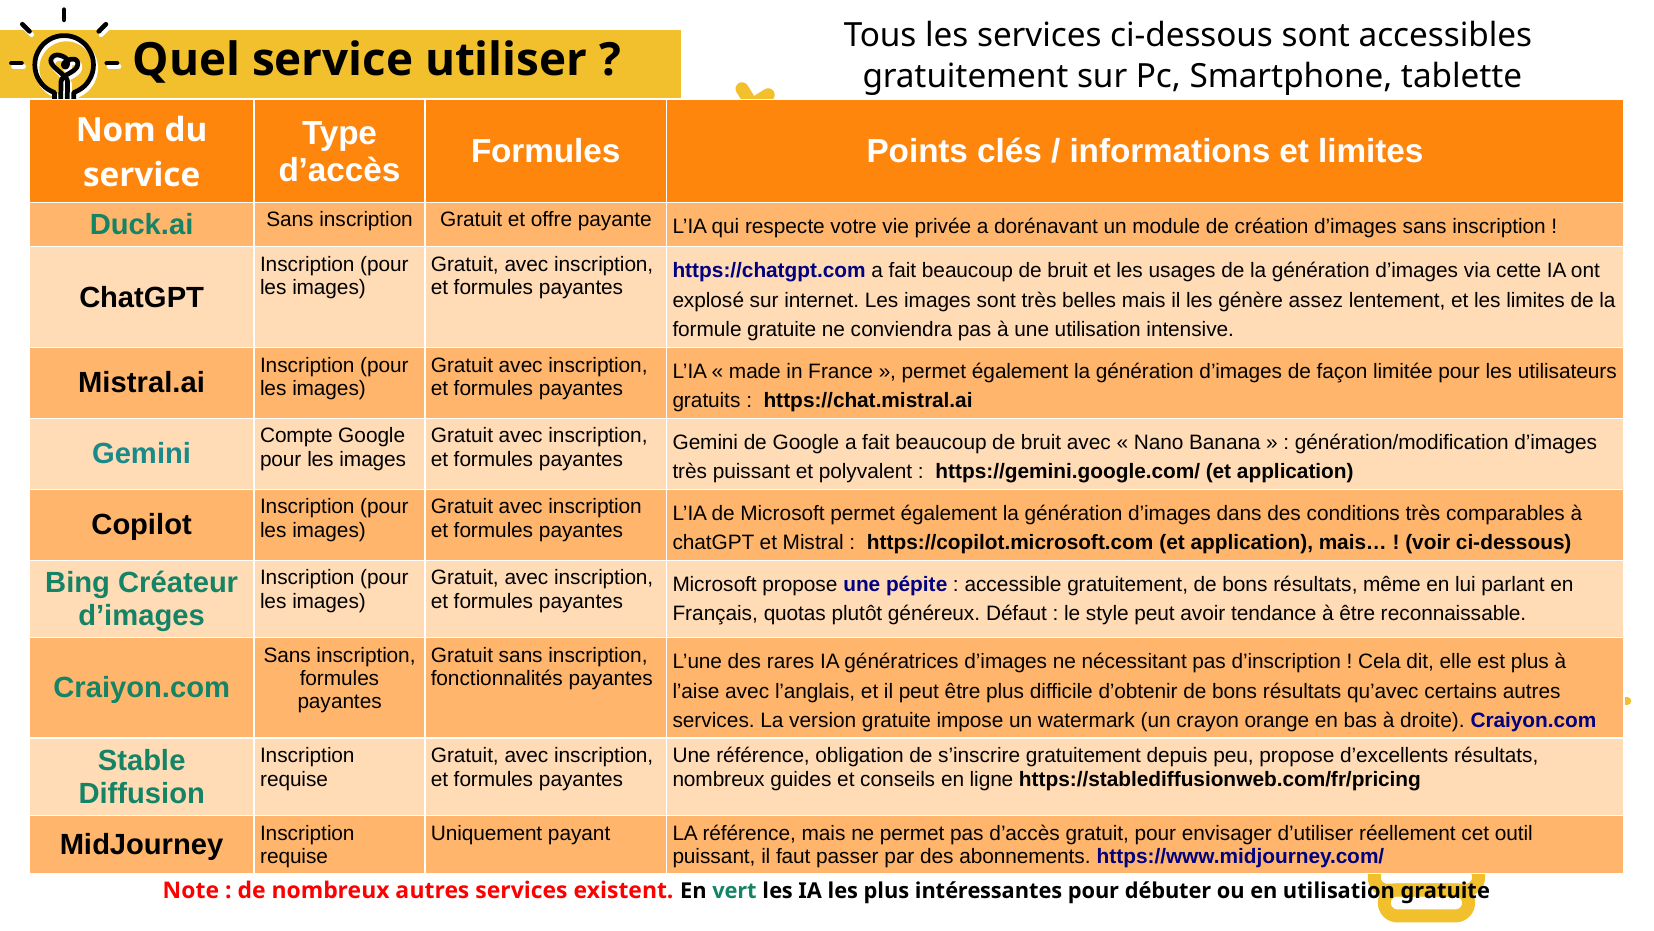

# Tous les services ci-dessous sont accessibles gratuitement sur Pc, Smartphone, tablette
Quel service utiliser ?
| Nom du service | Type d’accès | Formules | Points clés / informations et limites |
| --- | --- | --- | --- |
| Duck.ai | Sans inscription | Gratuit et offre payante | L’IA qui respecte votre vie privée a dorénavant un module de création d’images sans inscription ! |
| ChatGPT | Inscription (pour les images) | Gratuit, avec inscription, et formules payantes | https://chatgpt.com a fait beaucoup de bruit et les usages de la génération d’images via cette IA ont explosé sur internet. Les images sont très belles mais il les génère assez lentement, et les limites de la formule gratuite ne conviendra pas à une utilisation intensive. |
| Mistral.ai | Inscription (pour les images) | Gratuit avec inscription, et formules payantes | L’IA « made in France », permet également la génération d’images de façon limitée pour les utilisateurs gratuits : https://chat.mistral.ai |
| Gemini | Compte Google pour les images | Gratuit avec inscription, et formules payantes | Gemini de Google a fait beaucoup de bruit avec « Nano Banana » : génération/modification d’images très puissant et polyvalent : https://gemini.google.com/ (et application) |
| Copilot | Inscription (pour les images) | Gratuit avec inscription et formules payantes | L’IA de Microsoft permet également la génération d’images dans des conditions très comparables à chatGPT et Mistral : https://copilot.microsoft.com (et application), mais… ! (voir ci-dessous) |
| Bing Créateur d’images | Inscription (pour les images) | Gratuit, avec inscription, et formules payantes | Microsoft propose une pépite : accessible gratuitement, de bons résultats, même en lui parlant en Français, quotas plutôt généreux. Défaut : le style peut avoir tendance à être reconnaissable. |
| Craiyon.com | Sans inscription, formules payantes | Gratuit sans inscription, fonctionnalités payantes | L’une des rares IA génératrices d’images ne nécessitant pas d’inscription ! Cela dit, elle est plus à l’aise avec l’anglais, et il peut être plus difficile d’obtenir de bons résultats qu’avec certains autres services. La version gratuite impose un watermark (un crayon orange en bas à droite). Craiyon.com |
| Stable Diffusion | Inscription requise | Gratuit, avec inscription, et formules payantes | Une référence, obligation de s’inscrire gratuitement depuis peu, propose d’excellents résultats, nombreux guides et conseils en ligne https://stablediffusionweb.com/fr/pricing |
| MidJourney | Inscription requise | Uniquement payant | LA référence, mais ne permet pas d’accès gratuit, pour envisager d’utiliser réellement cet outil puissant, il faut passer par des abonnements. https://www.midjourney.com/ |
Note : de nombreux autres services existent. En vert les IA les plus intéressantes pour débuter ou en utilisation gratuite